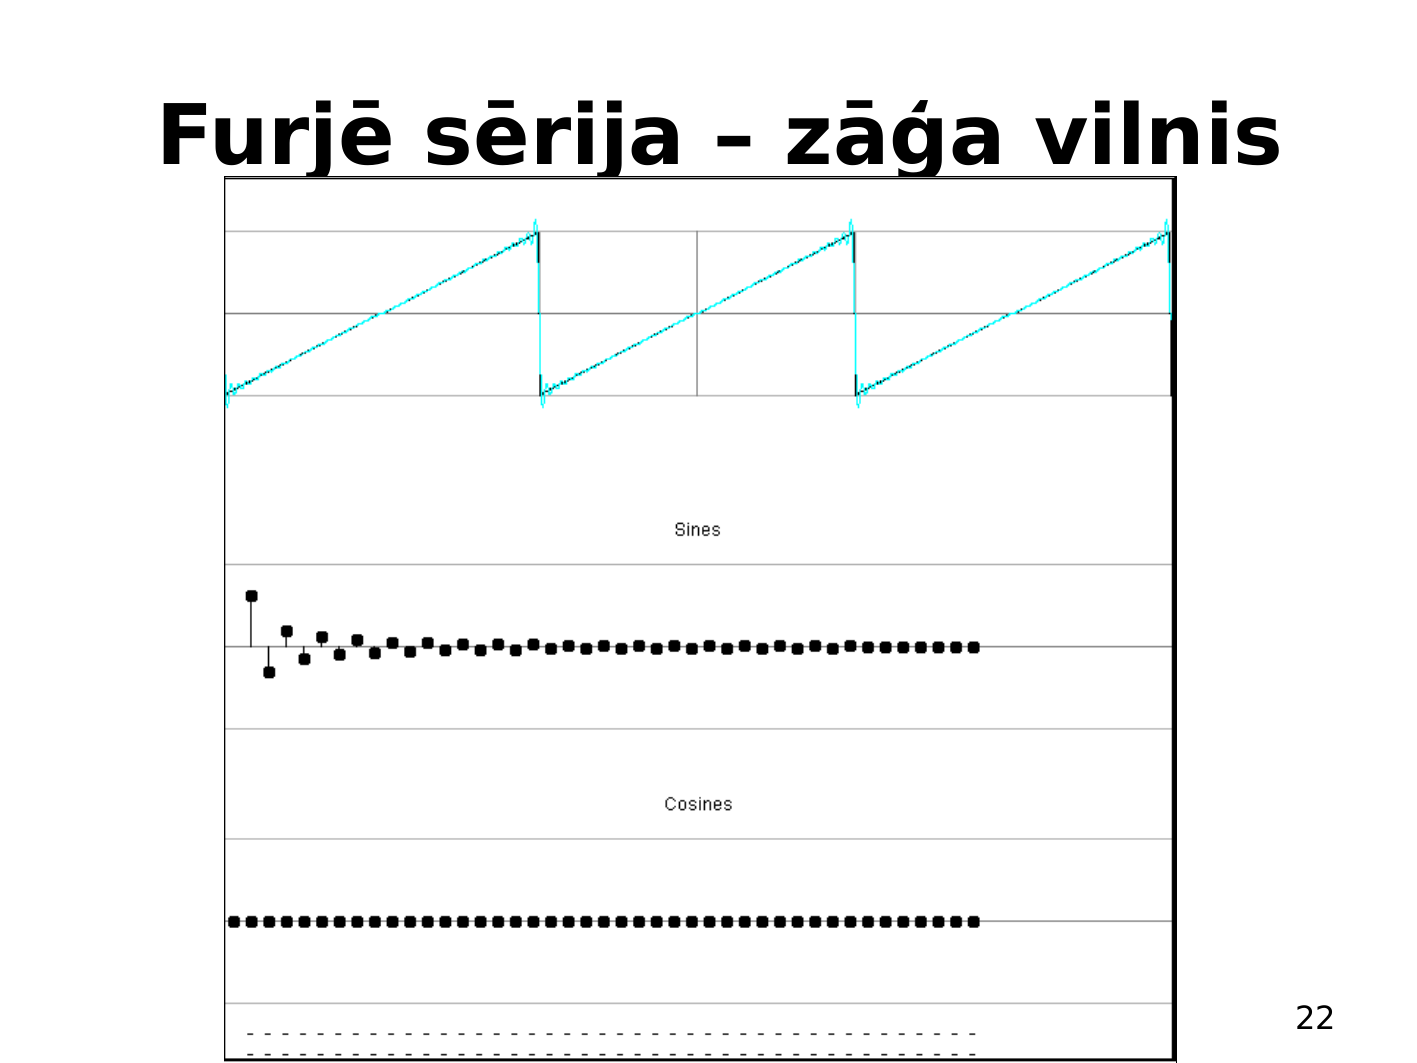

# Furjē sērija – zāģa vilnis
ESE 150 — 2022. gada pavasaris